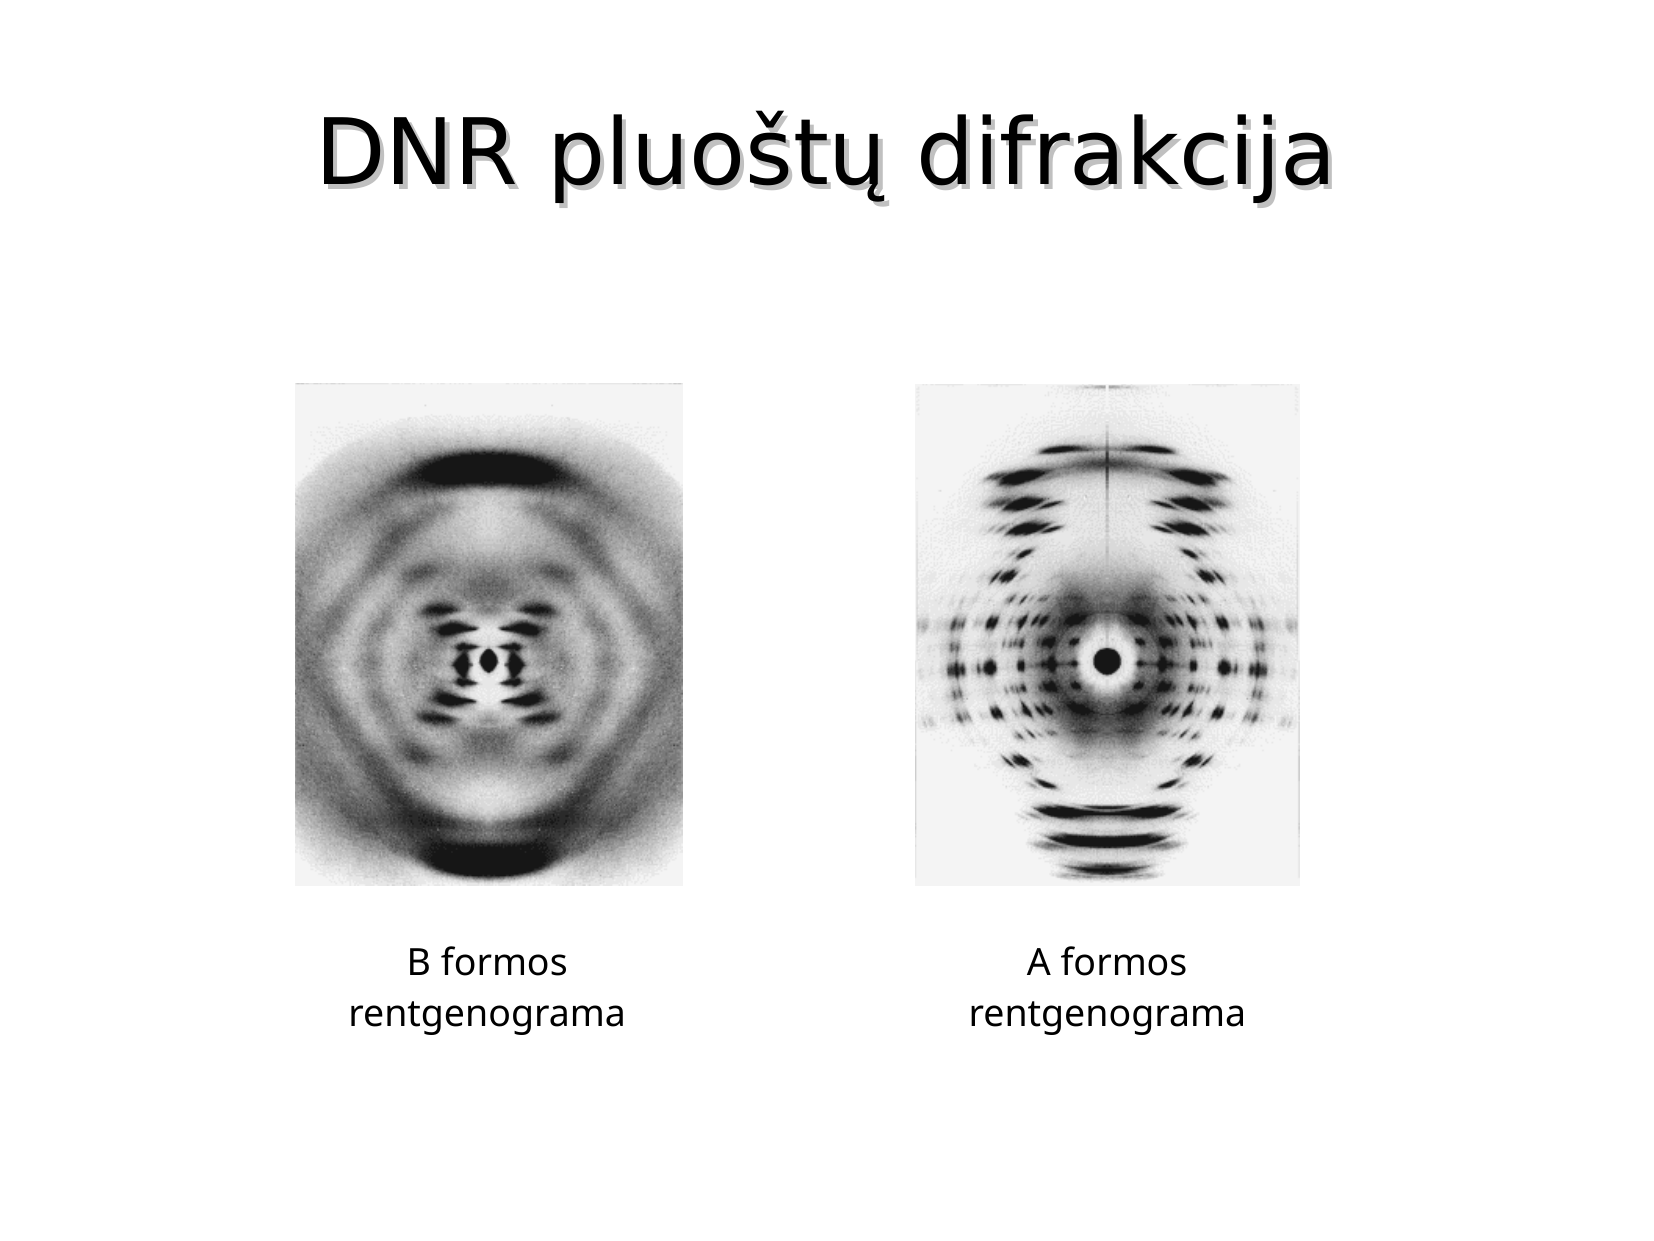

# DNR pluoštų difrakcija
B formos rentgenograma
A formos rentgenograma